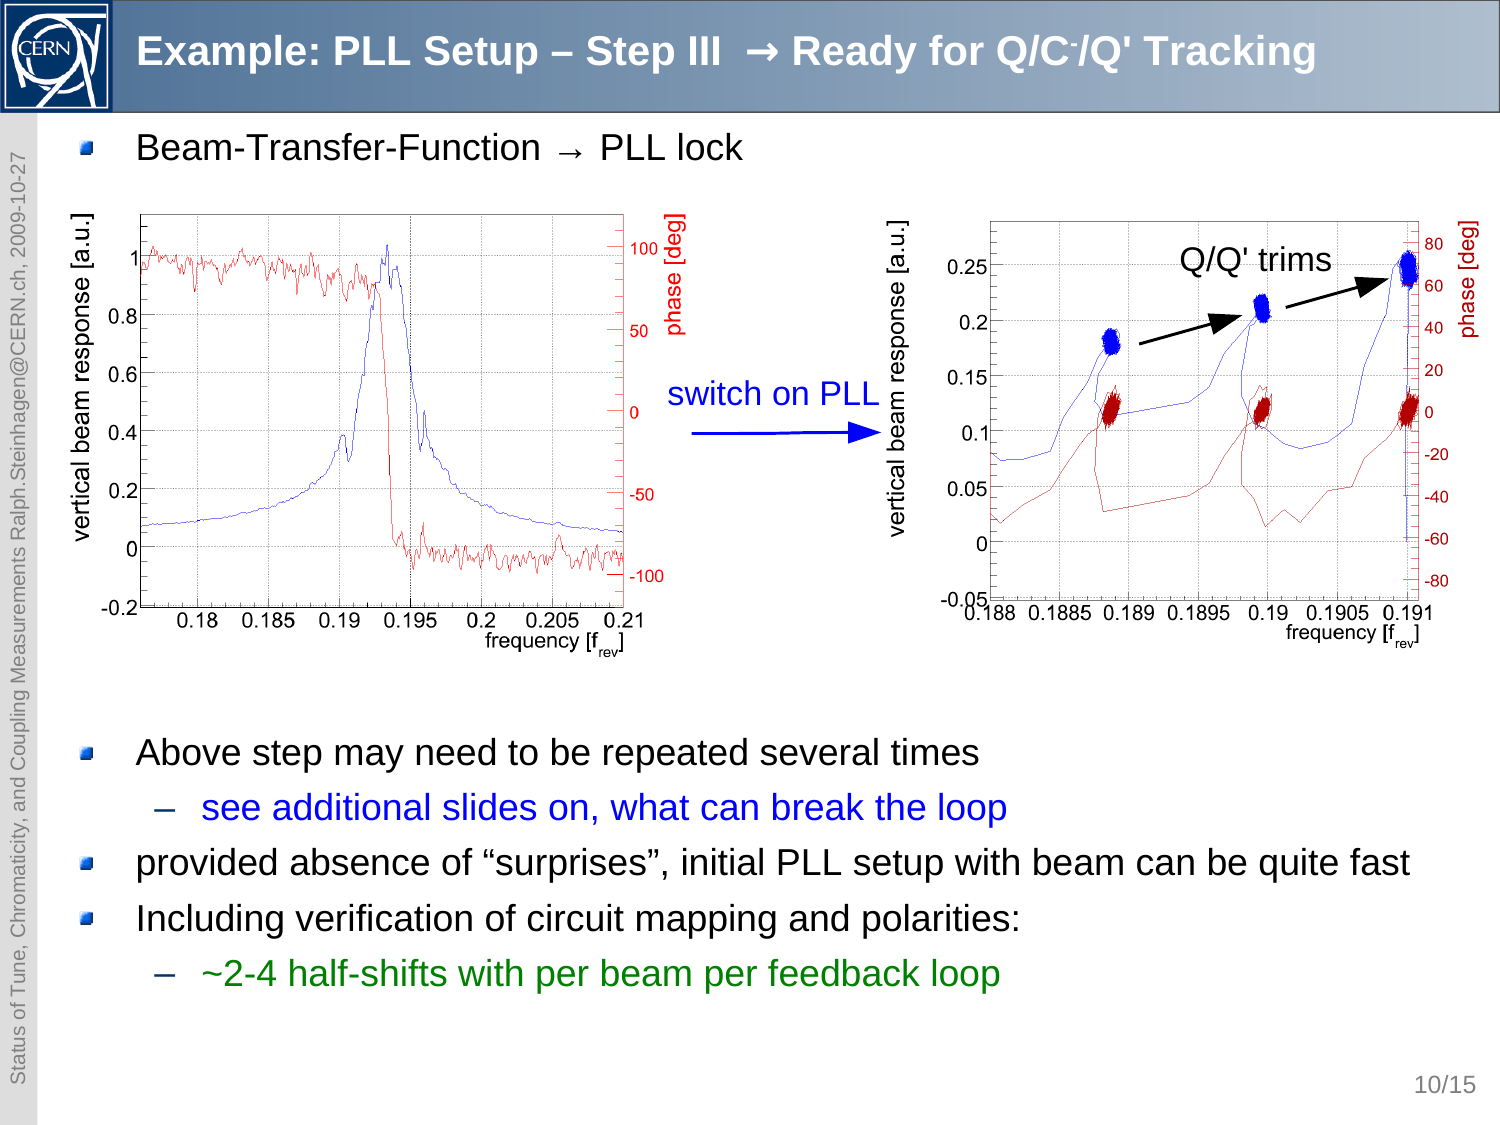

# Example: PLL Setup – Step III → Ready for Q/C-/Q' Tracking
Beam-Transfer-Function → PLL lock
Above step may need to be repeated several times
see additional slides on, what can break the loop
provided absence of “surprises”, initial PLL setup with beam can be quite fast
Including verification of circuit mapping and polarities:
~2-4 half-shifts with per beam per feedback loop
Q/Q' trims
switch on PLL